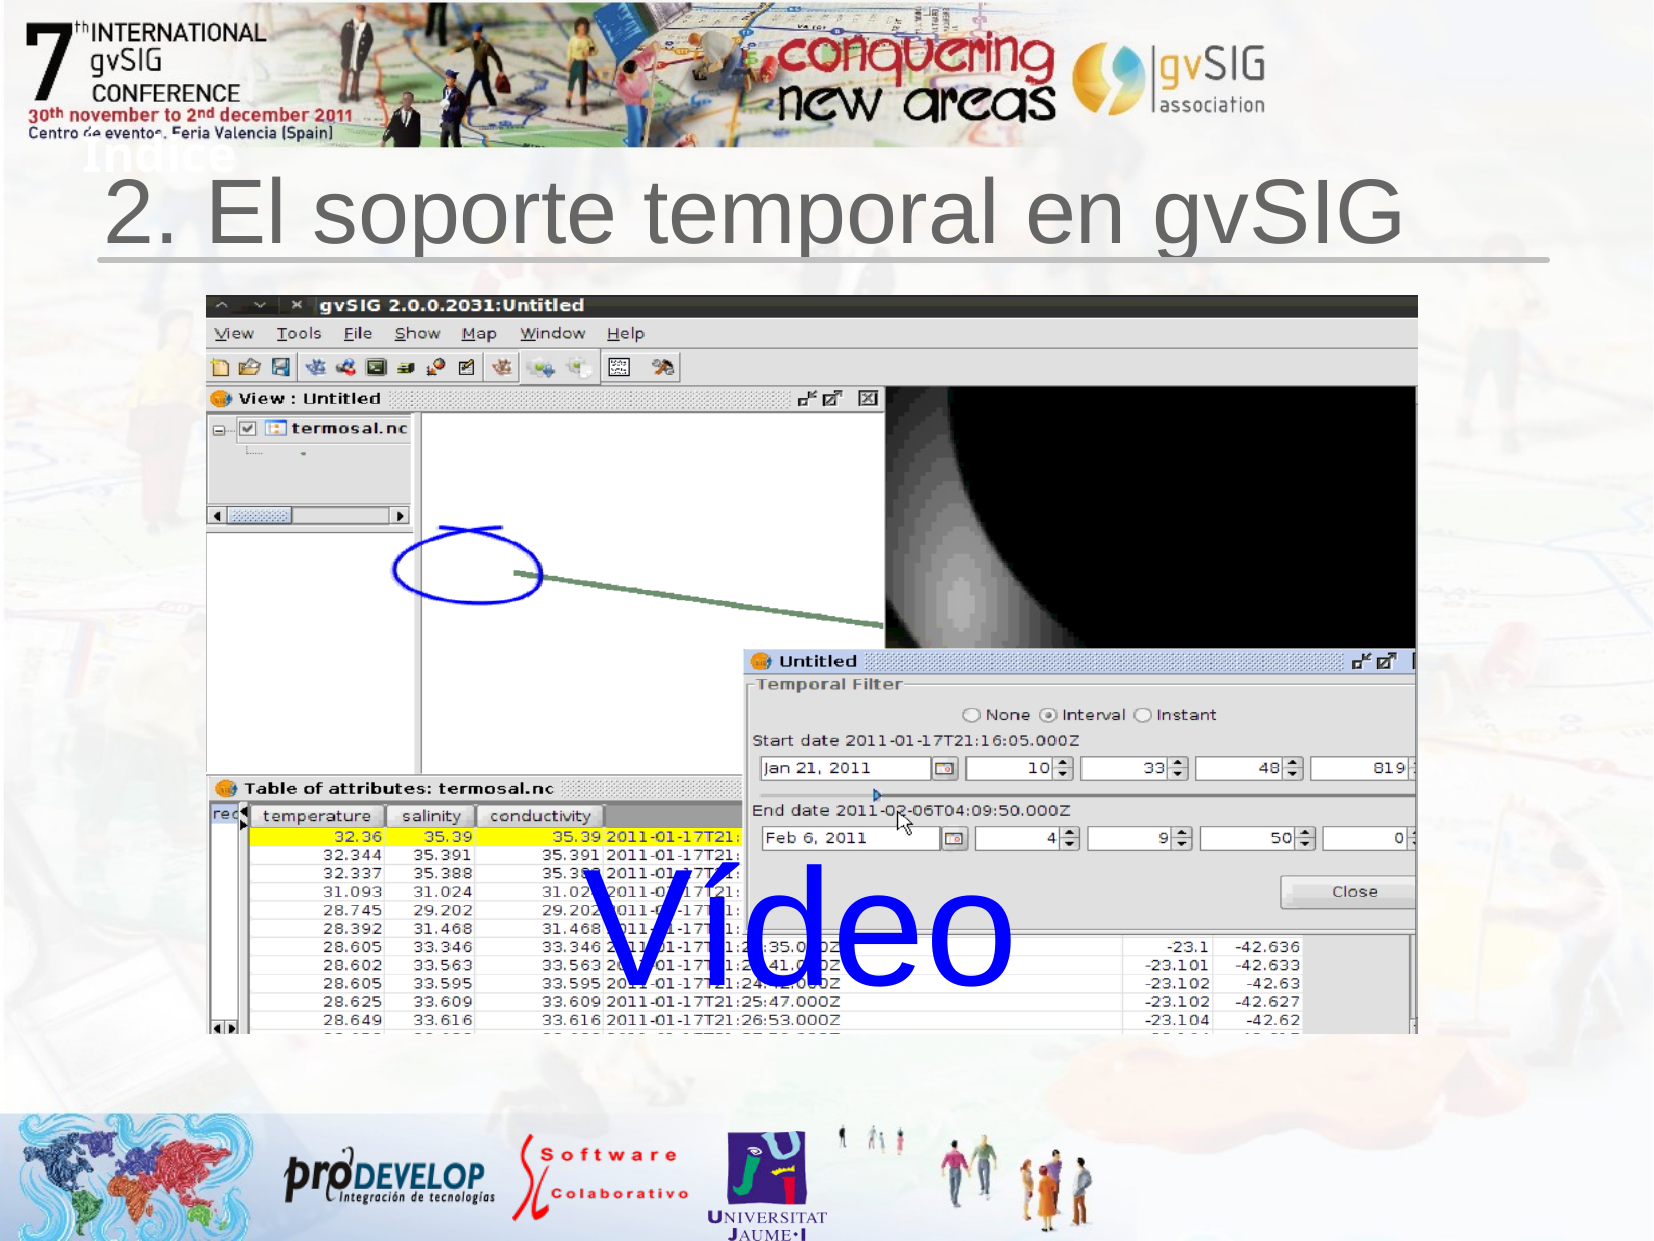

# Índice
2. El soporte temporal en gvSIG
Vídeo